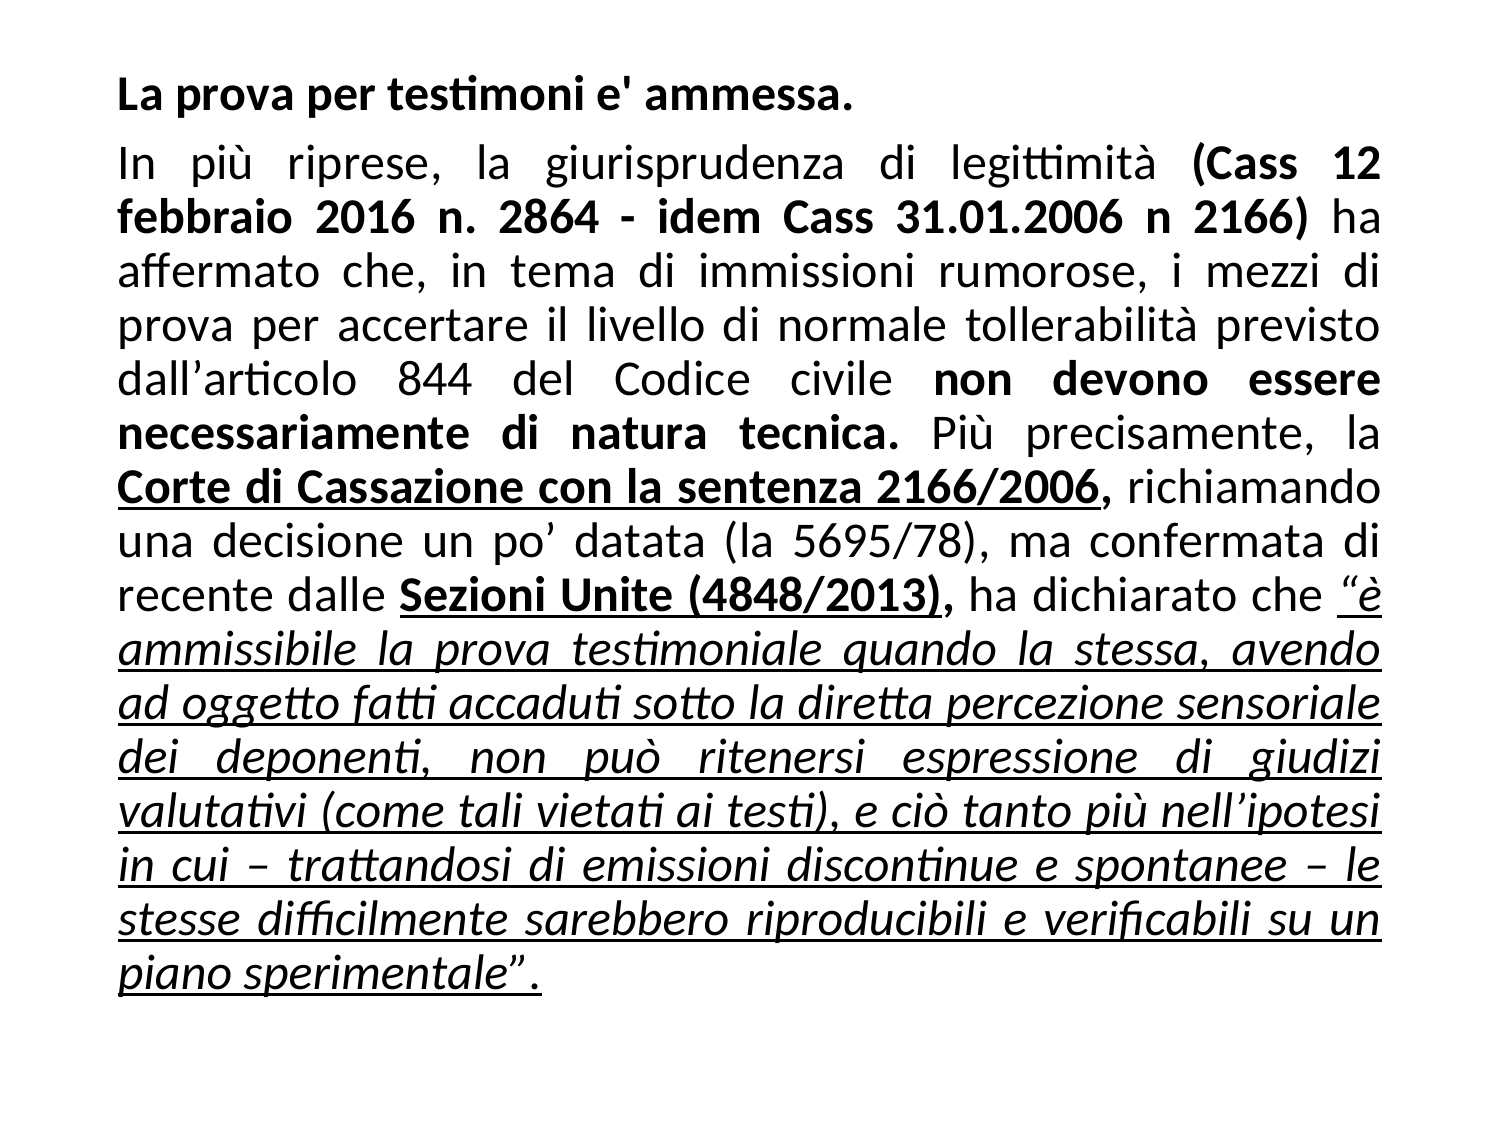

# La prova per testimoni e' ammessa.
In più riprese, la giurisprudenza di legittimità (Cass 12 febbraio 2016 n. 2864 - idem Cass 31.01.2006 n 2166) ha affermato che, in tema di immissioni rumorose, i mezzi di prova per accertare il livello di normale tollerabilità previsto dall’articolo 844 del Codice civile non devono essere necessariamente di natura tecnica. Più precisamente, la Corte di Cassazione con la sentenza 2166/2006, richiamando una decisione un po’ datata (la 5695/78), ma confermata di recente dalle Sezioni Unite (4848/2013), ha dichiarato che “è ammissibile la prova testimoniale quando la stessa, avendo ad oggetto fatti accaduti sotto la diretta percezione sensoriale dei deponenti, non può ritenersi espressione di giudizi valutativi (come tali vietati ai testi), e ciò tanto più nell’ipotesi in cui – trattandosi di emissioni discontinue e spontanee – le stesse difficilmente sarebbero riproducibili e verificabili su un piano sperimentale”.